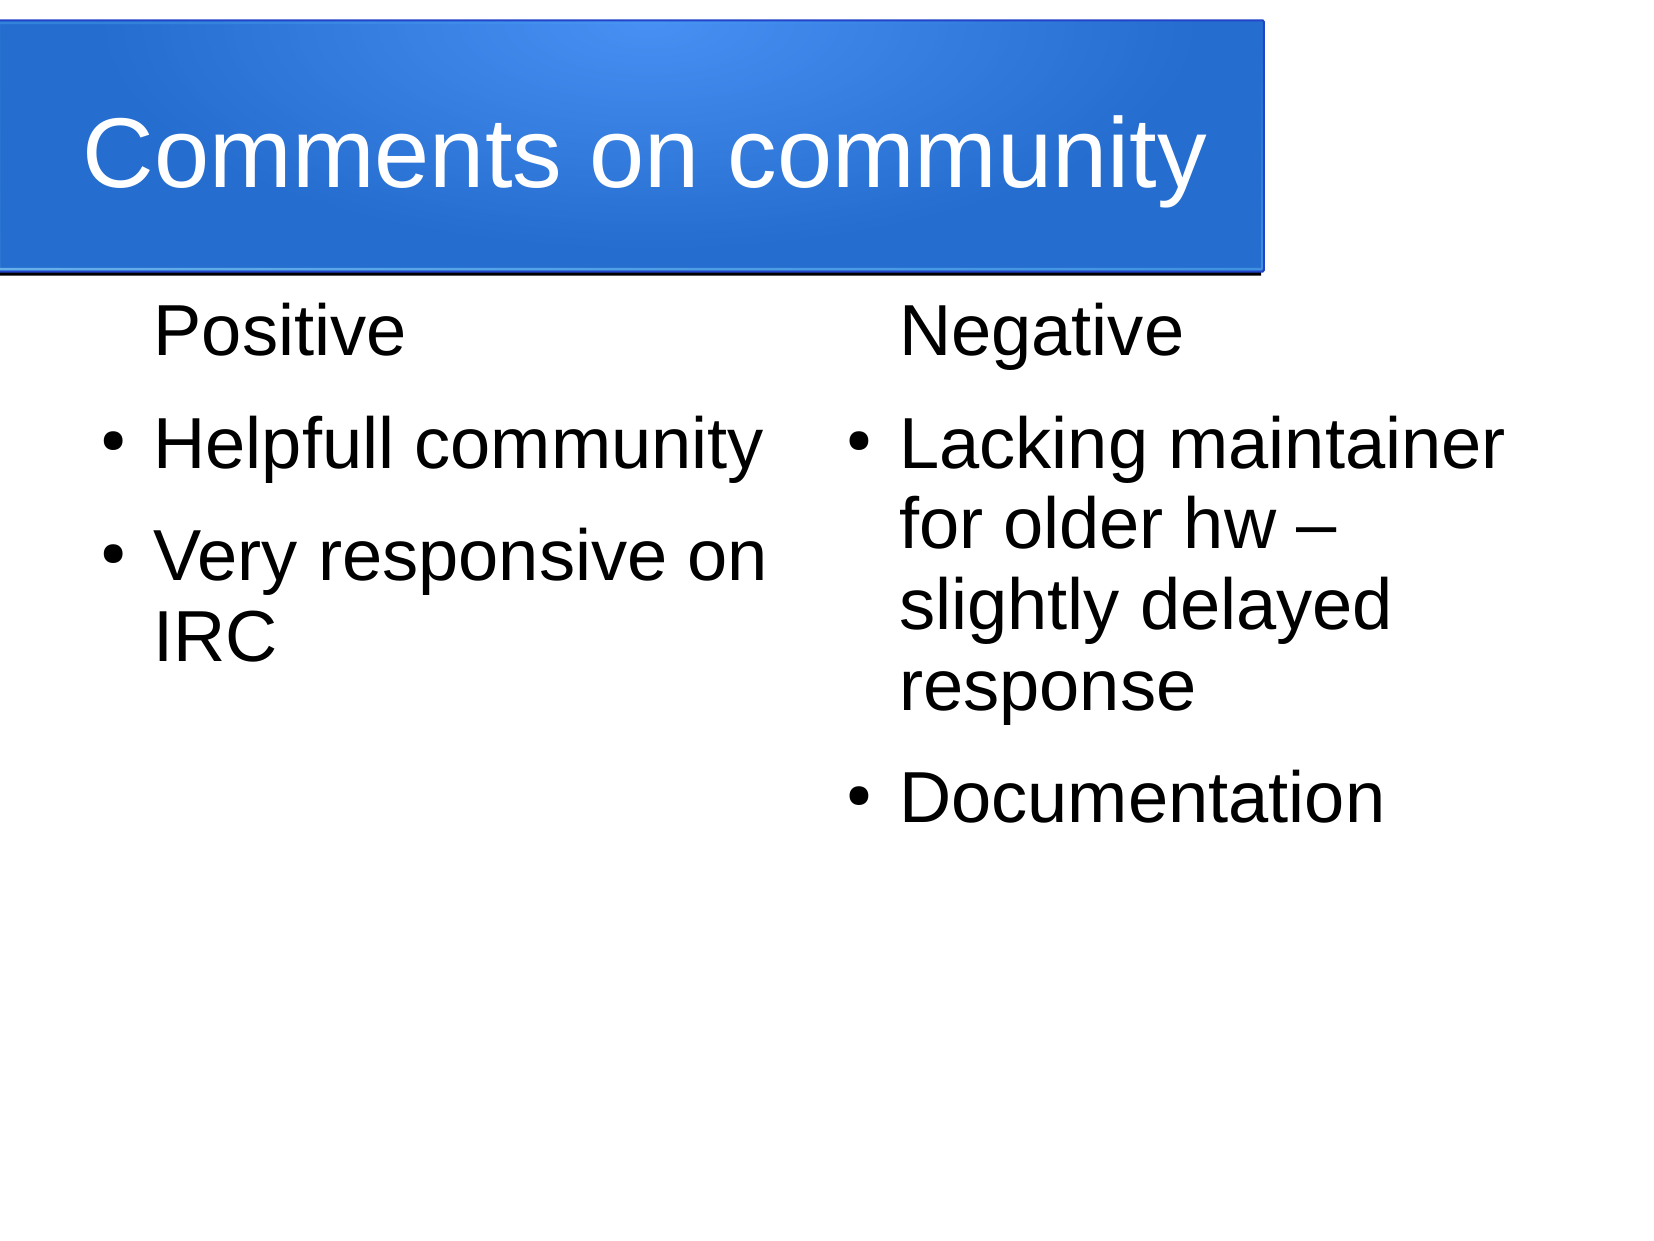

# Comments on community
Positive
Helpfull community
Very responsive on IRC
Negative
Lacking maintainer for older hw – slightly delayed response
Documentation